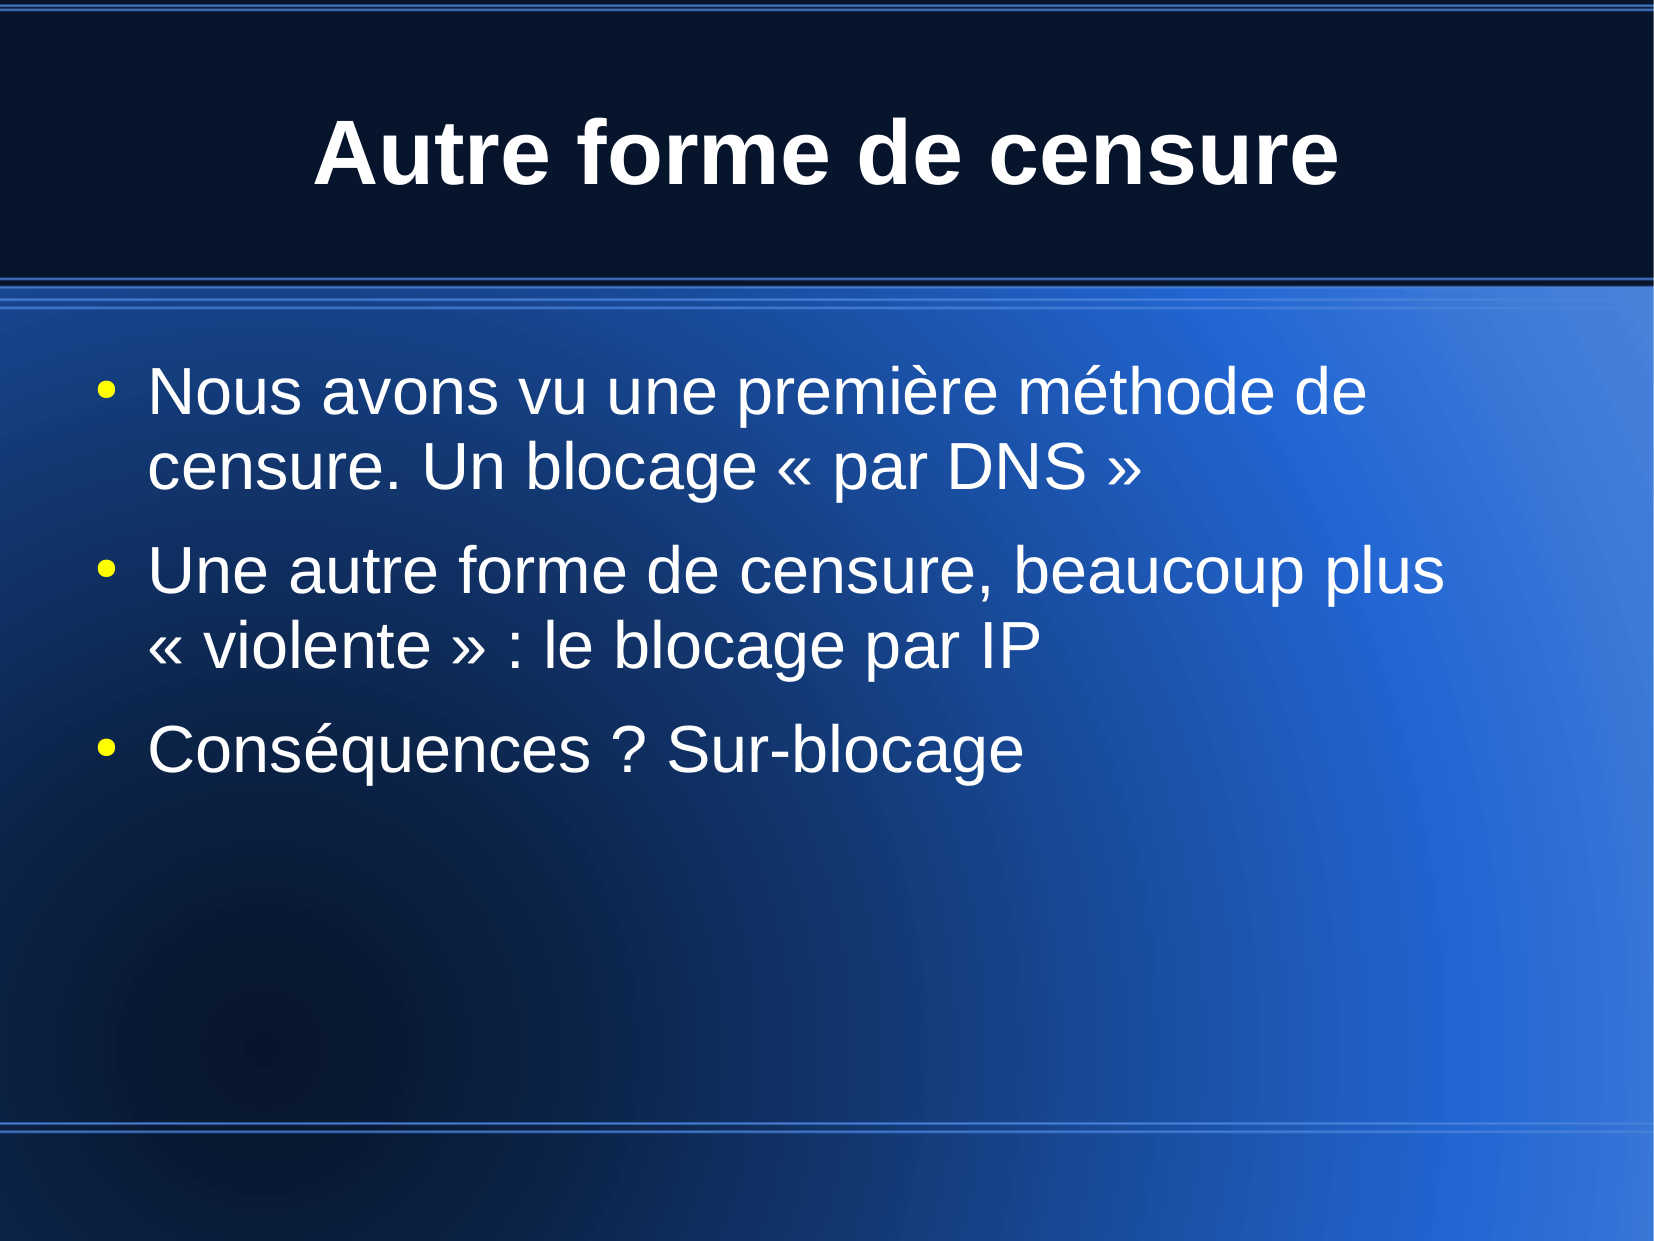

# Autre forme de censure
Nous avons vu une première méthode de censure. Un blocage « par DNS »
Une autre forme de censure, beaucoup plus « violente » : le blocage par IP
Conséquences ? Sur-blocage